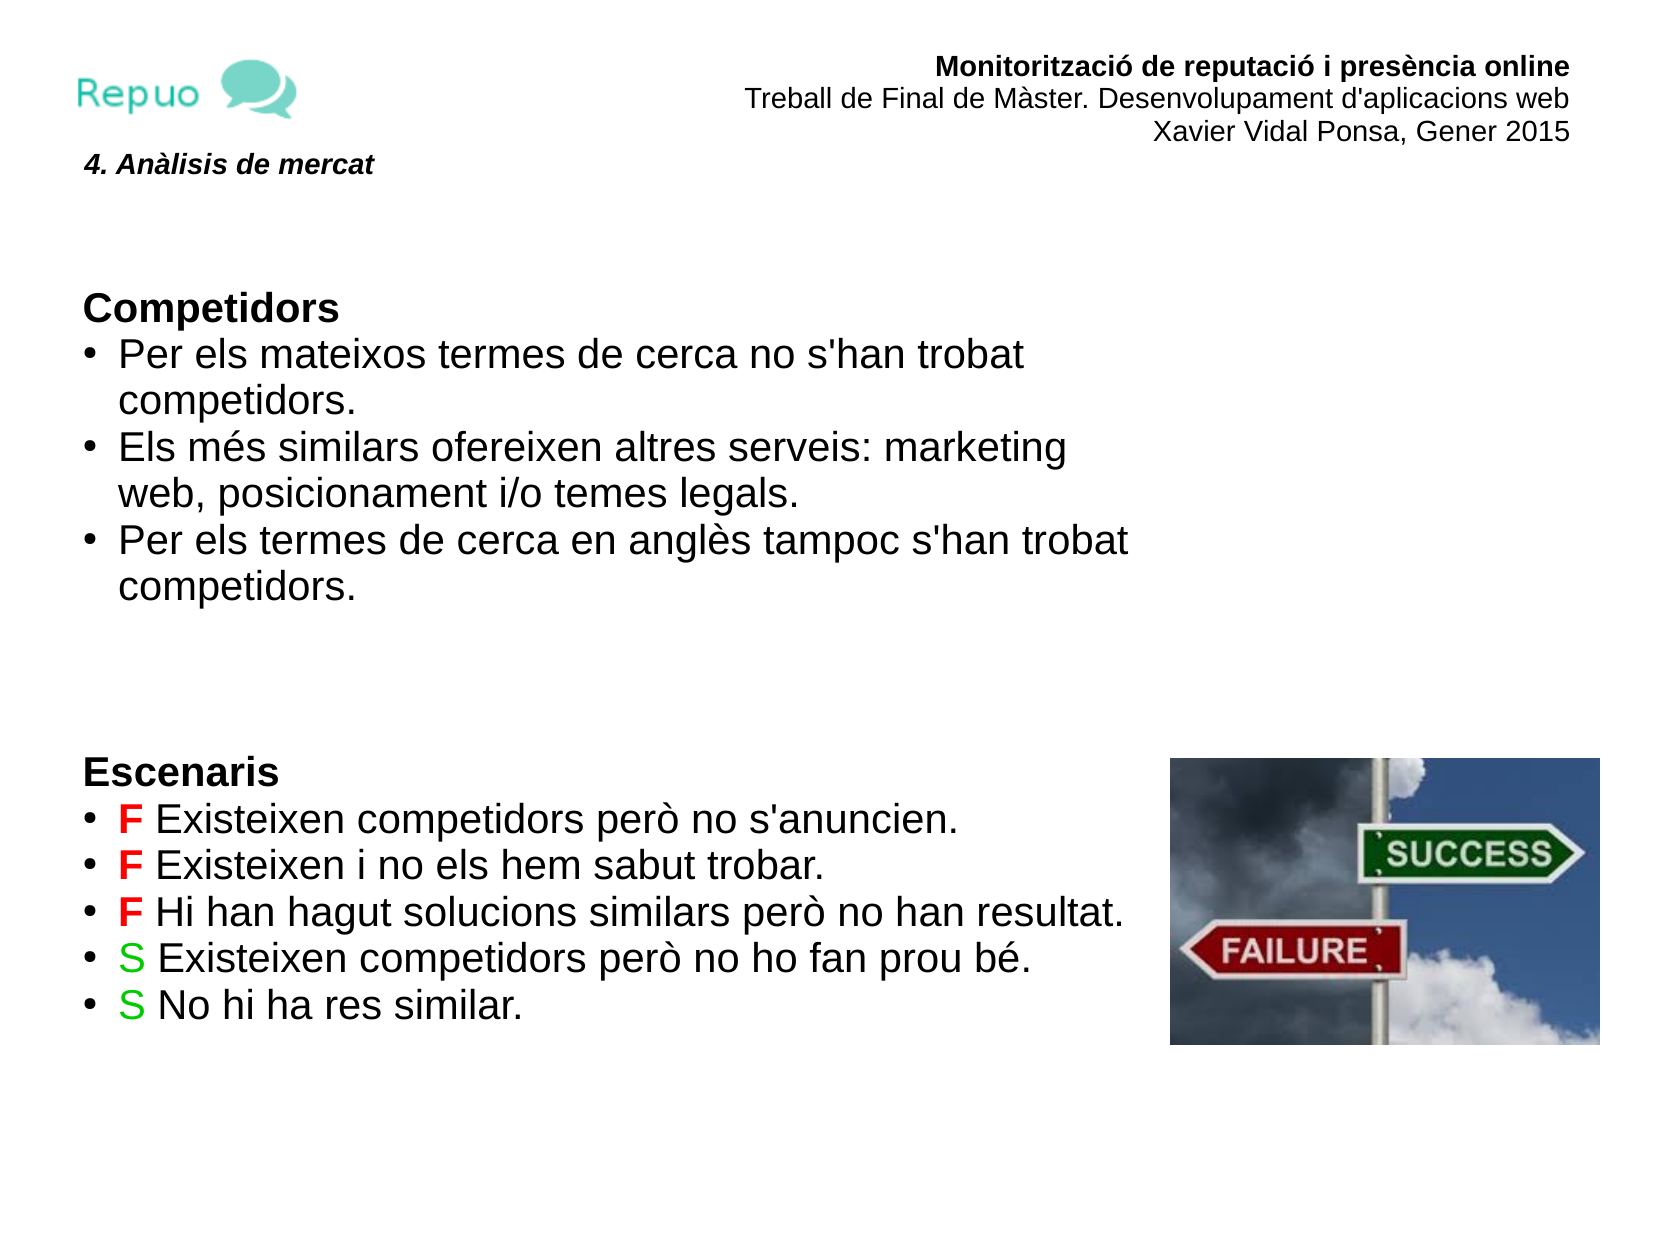

# Monitorització de reputació i presència online Treball de Final de Màster. Desenvolupament d'aplicacions web Xavier Vidal Ponsa, Gener 2015 4. Anàlisis de mercat
Competidors
Per els mateixos termes de cerca no s'han trobat competidors.
Els més similars ofereixen altres serveis: marketing web, posicionament i/o temes legals.
Per els termes de cerca en anglès tampoc s'han trobat competidors.
Escenaris
F Existeixen competidors però no s'anuncien.
F Existeixen i no els hem sabut trobar.
F Hi han hagut solucions similars però no han resultat.
S Existeixen competidors però no ho fan prou bé.
S No hi ha res similar.